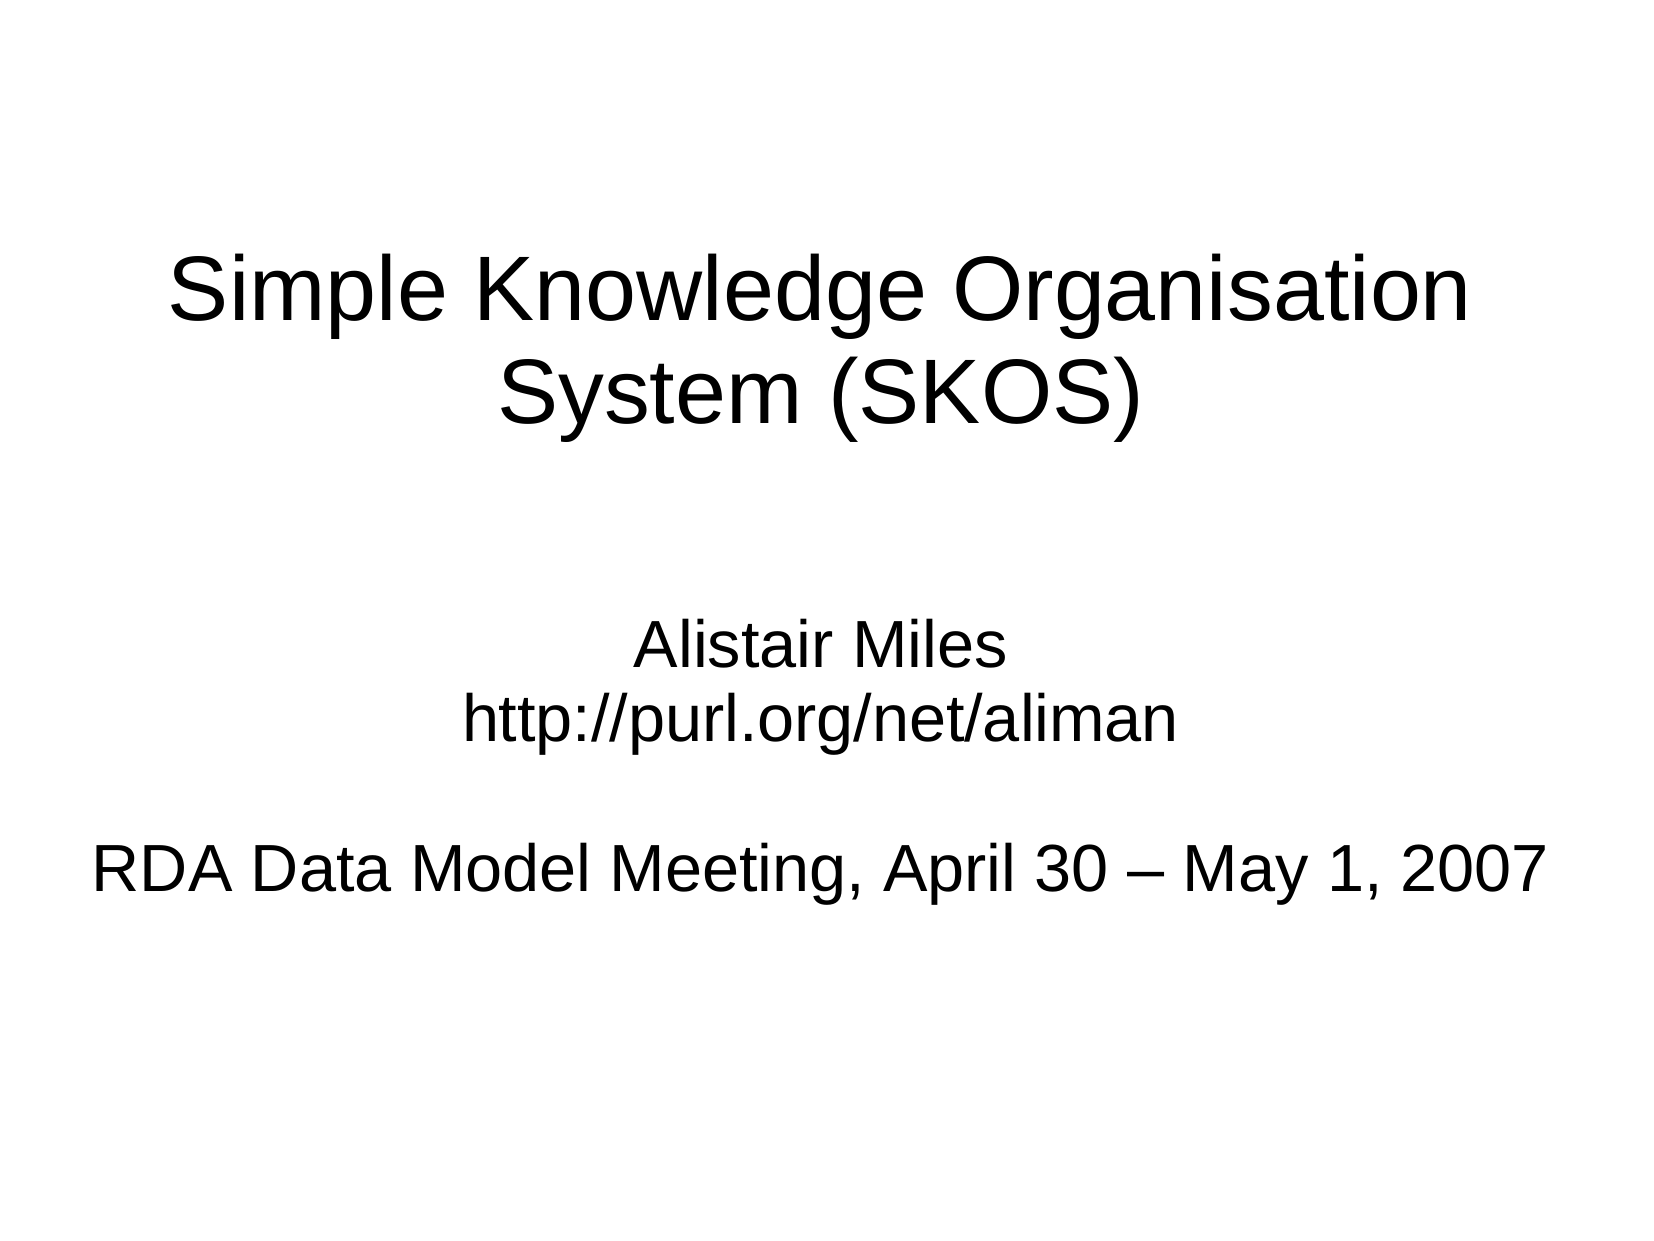

# Simple Knowledge Organisation System (SKOS)
Alistair Miles
http://purl.org/net/aliman
RDA Data Model Meeting, April 30 – May 1, 2007